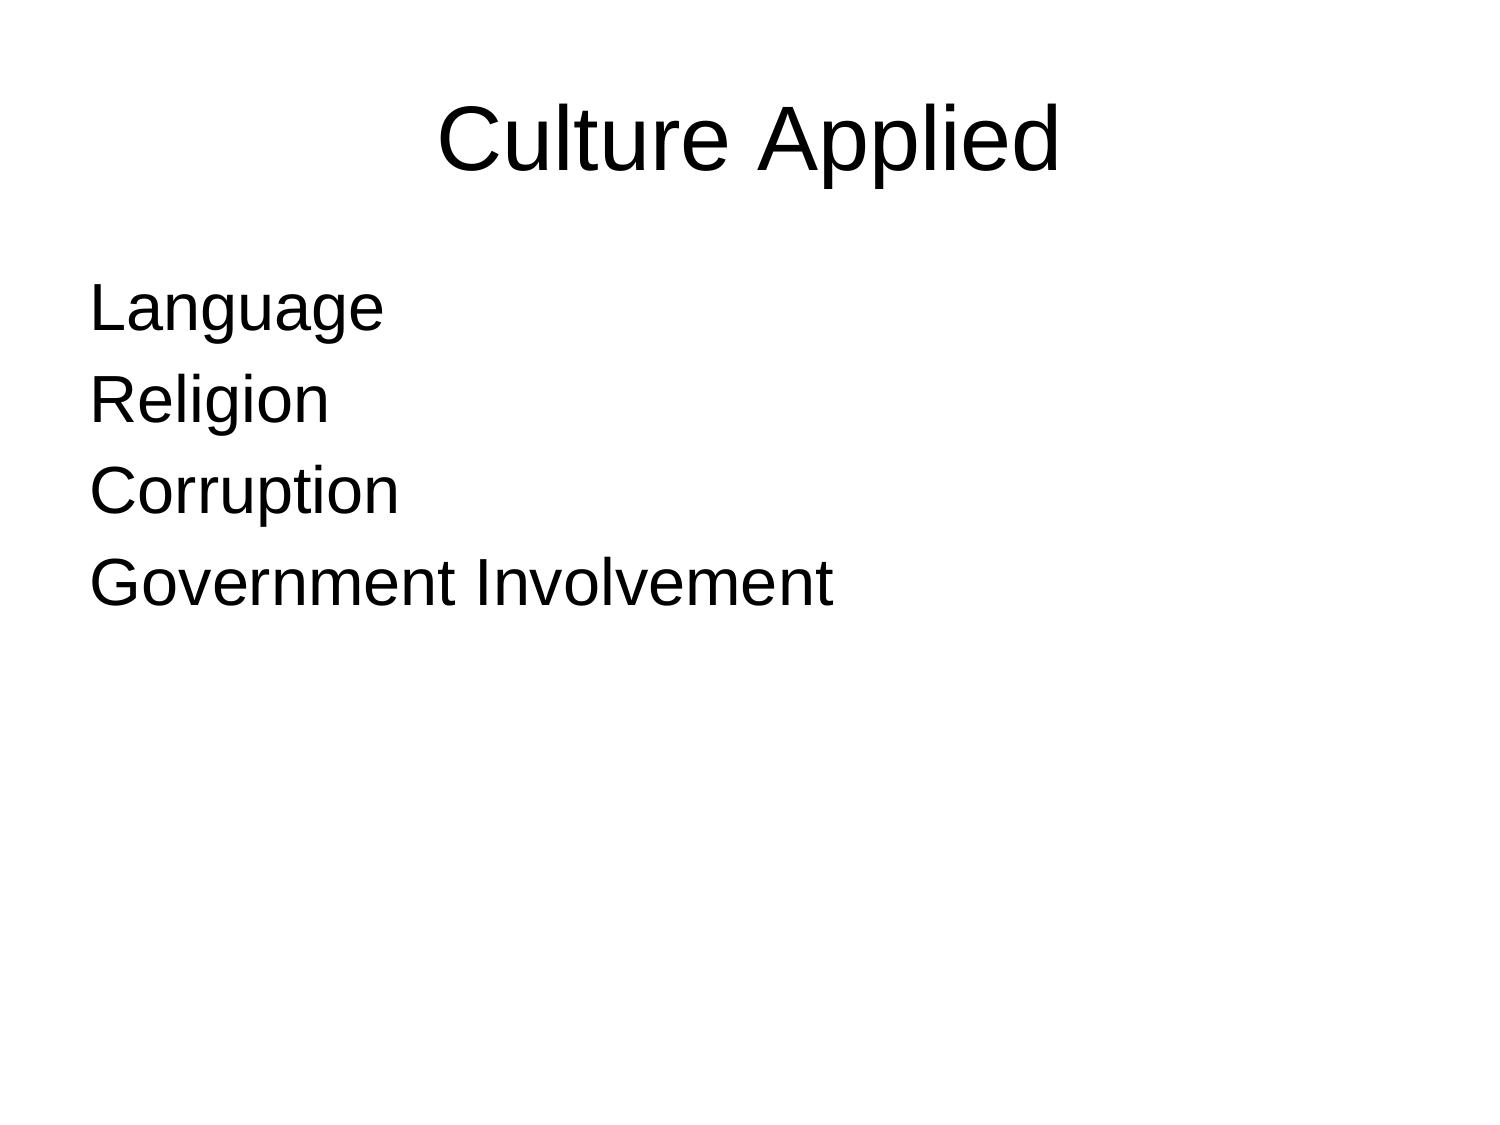

# Culture Applied
Language
Religion
Corruption
Government Involvement